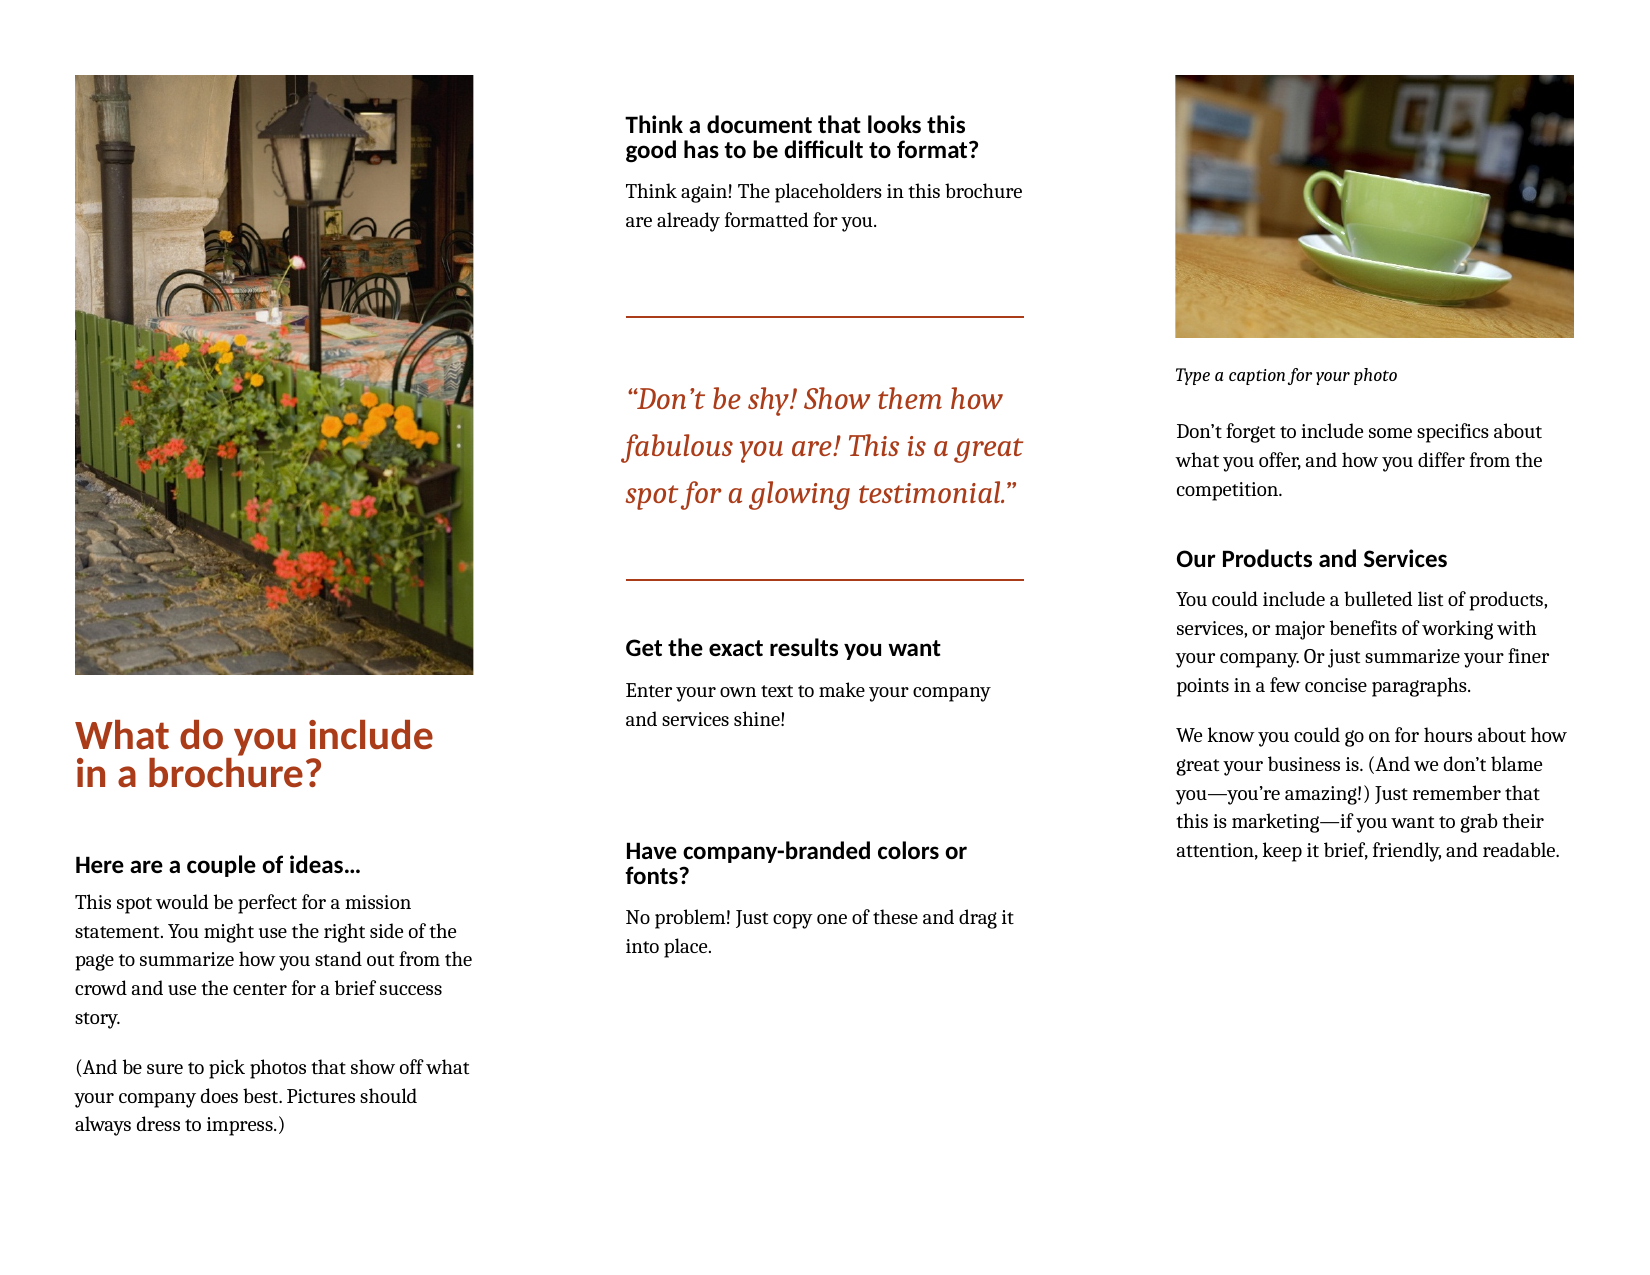

Think a document that looks this good has to be difficult to format?
Think again! The placeholders in this brochure are already formatted for you.
“Don’t be shy! Show them how fabulous you are! This is a great spot for a glowing testimonial.”
Type a caption for your photo
Don’t forget to include some specifics about what you offer, and how you differ from the competition.
Our Products and Services
You could include a bulleted list of products, services, or major benefits of working with your company. Or just summarize your finer points in a few concise paragraphs.
We know you could go on for hours about how great your business is. (And we don’t blame you—you’re amazing!) Just remember that this is marketing—if you want to grab their attention, keep it brief, friendly, and readable.
Get the exact results you want
Enter your own text to make your company and services shine!
What do you include in a brochure?
Have company-branded colors or fonts?
# Here are a couple of ideas…
This spot would be perfect for a mission statement. You might use the right side of the page to summarize how you stand out from the crowd and use the center for a brief success story.
(And be sure to pick photos that show off what your company does best. Pictures should always dress to impress.)
No problem! Just copy one of these and drag it into place.